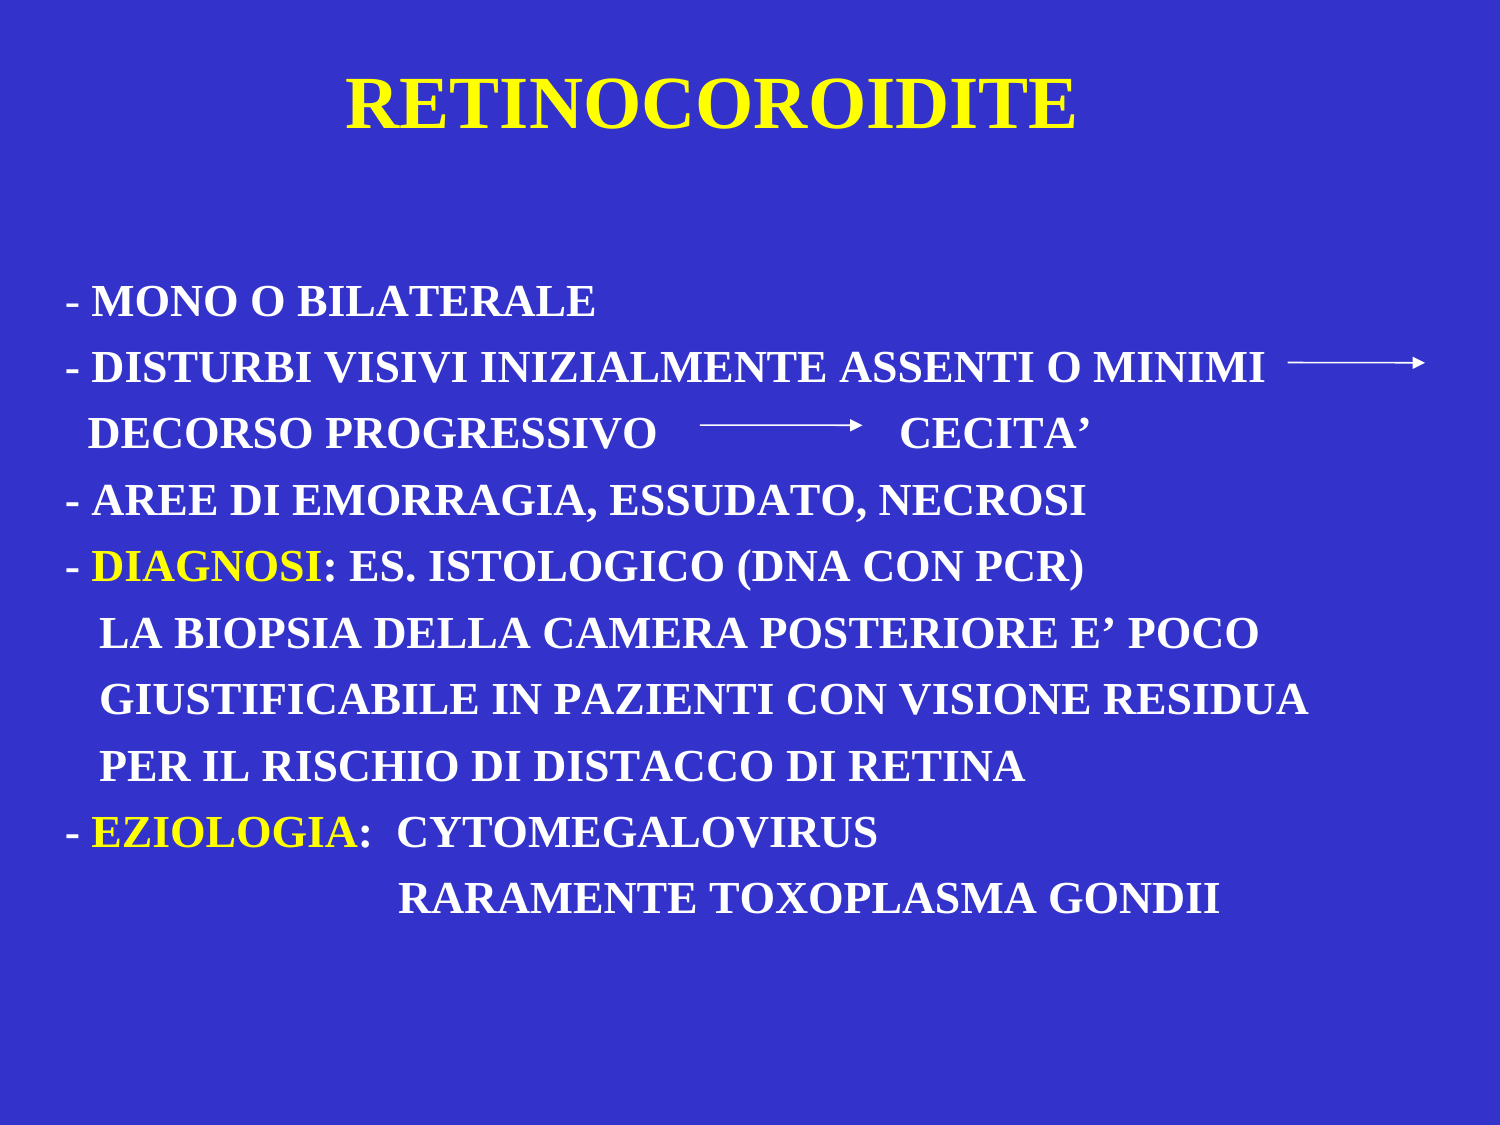

RETINOCOROIDITE
- MONO O BILATERALE
- DISTURBI VISIVI INIZIALMENTE ASSENTI O MINIMI
 DECORSO PROGRESSIVO CECITA’
- AREE DI EMORRAGIA, ESSUDATO, NECROSI
- DIAGNOSI: ES. ISTOLOGICO (DNA CON PCR)
 LA BIOPSIA DELLA CAMERA POSTERIORE E’ POCO
 GIUSTIFICABILE IN PAZIENTI CON VISIONE RESIDUA
 PER IL RISCHIO DI DISTACCO DI RETINA
- EZIOLOGIA: CYTOMEGALOVIRUS
 RARAMENTE TOXOPLASMA GONDII